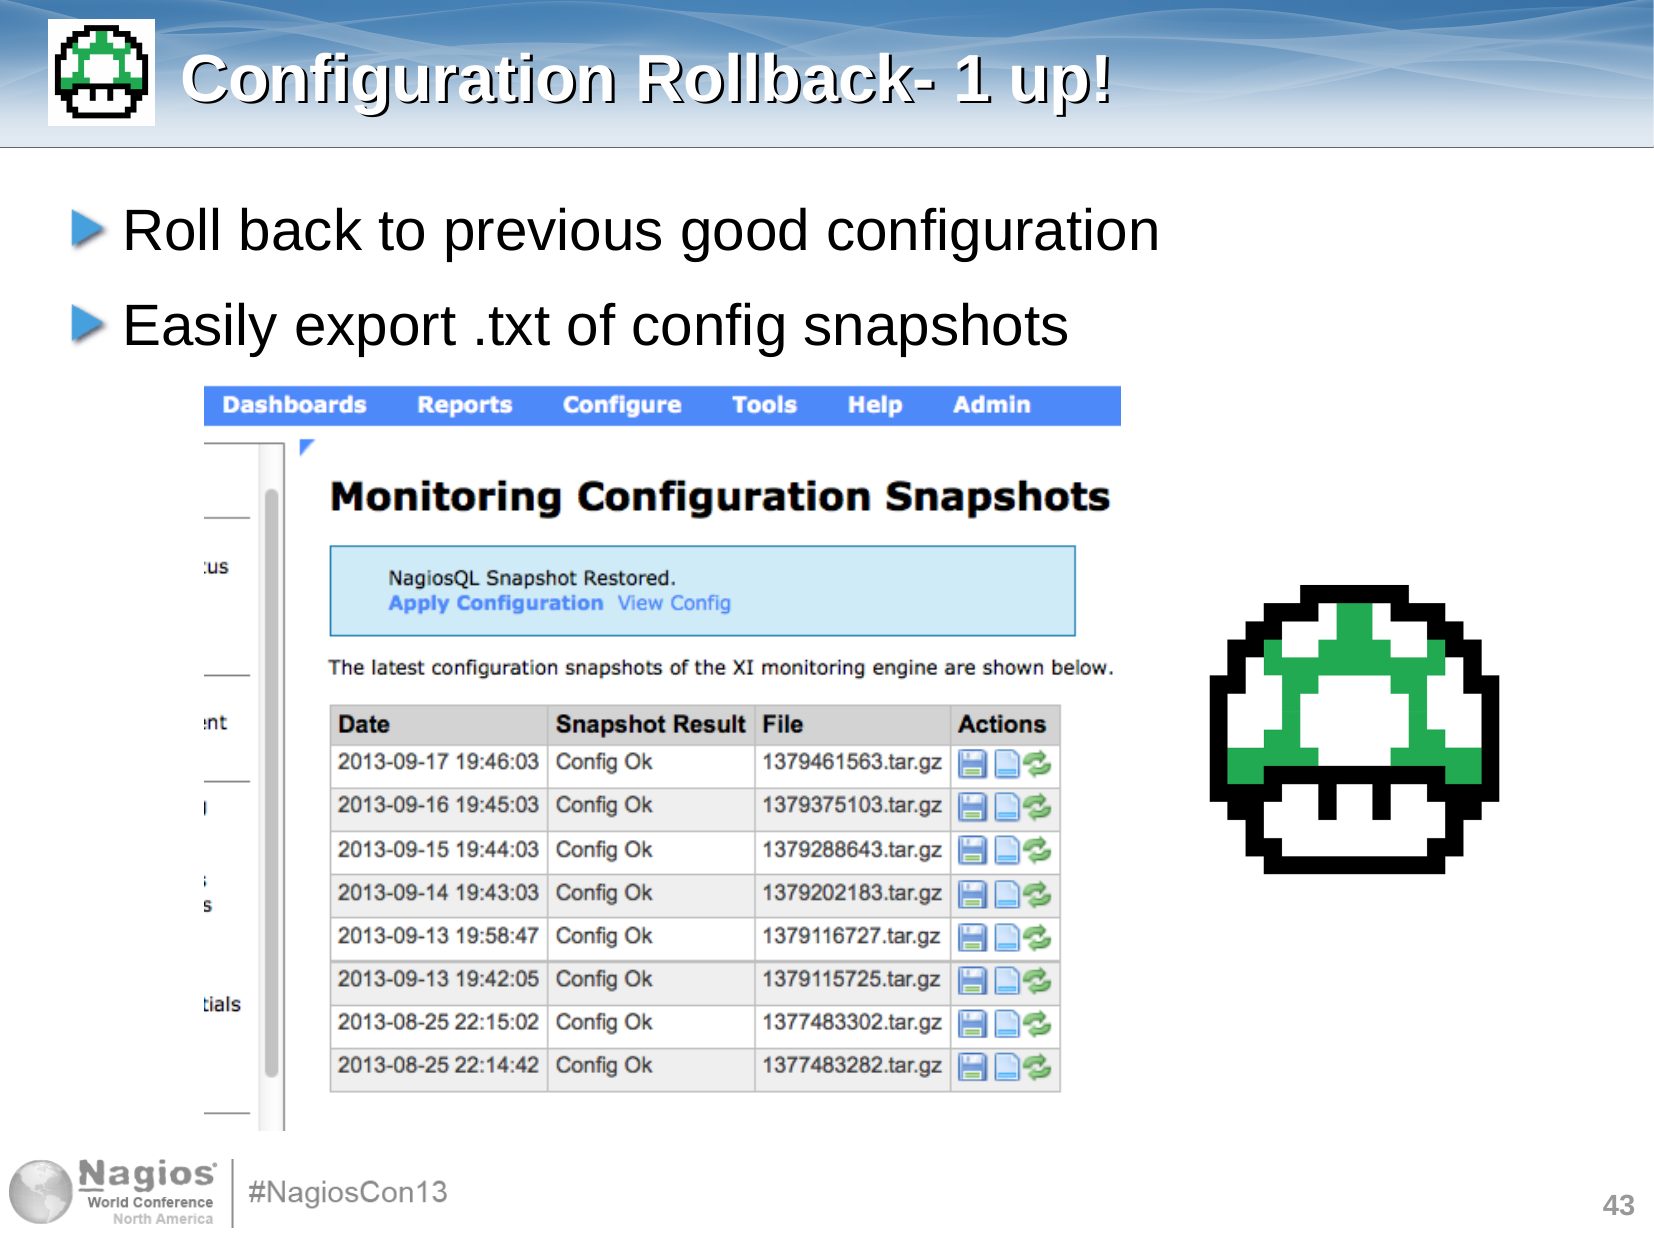

# Configuration Rollback- 1 up!
Roll back to previous good configuration
Easily export .txt of config snapshots
43